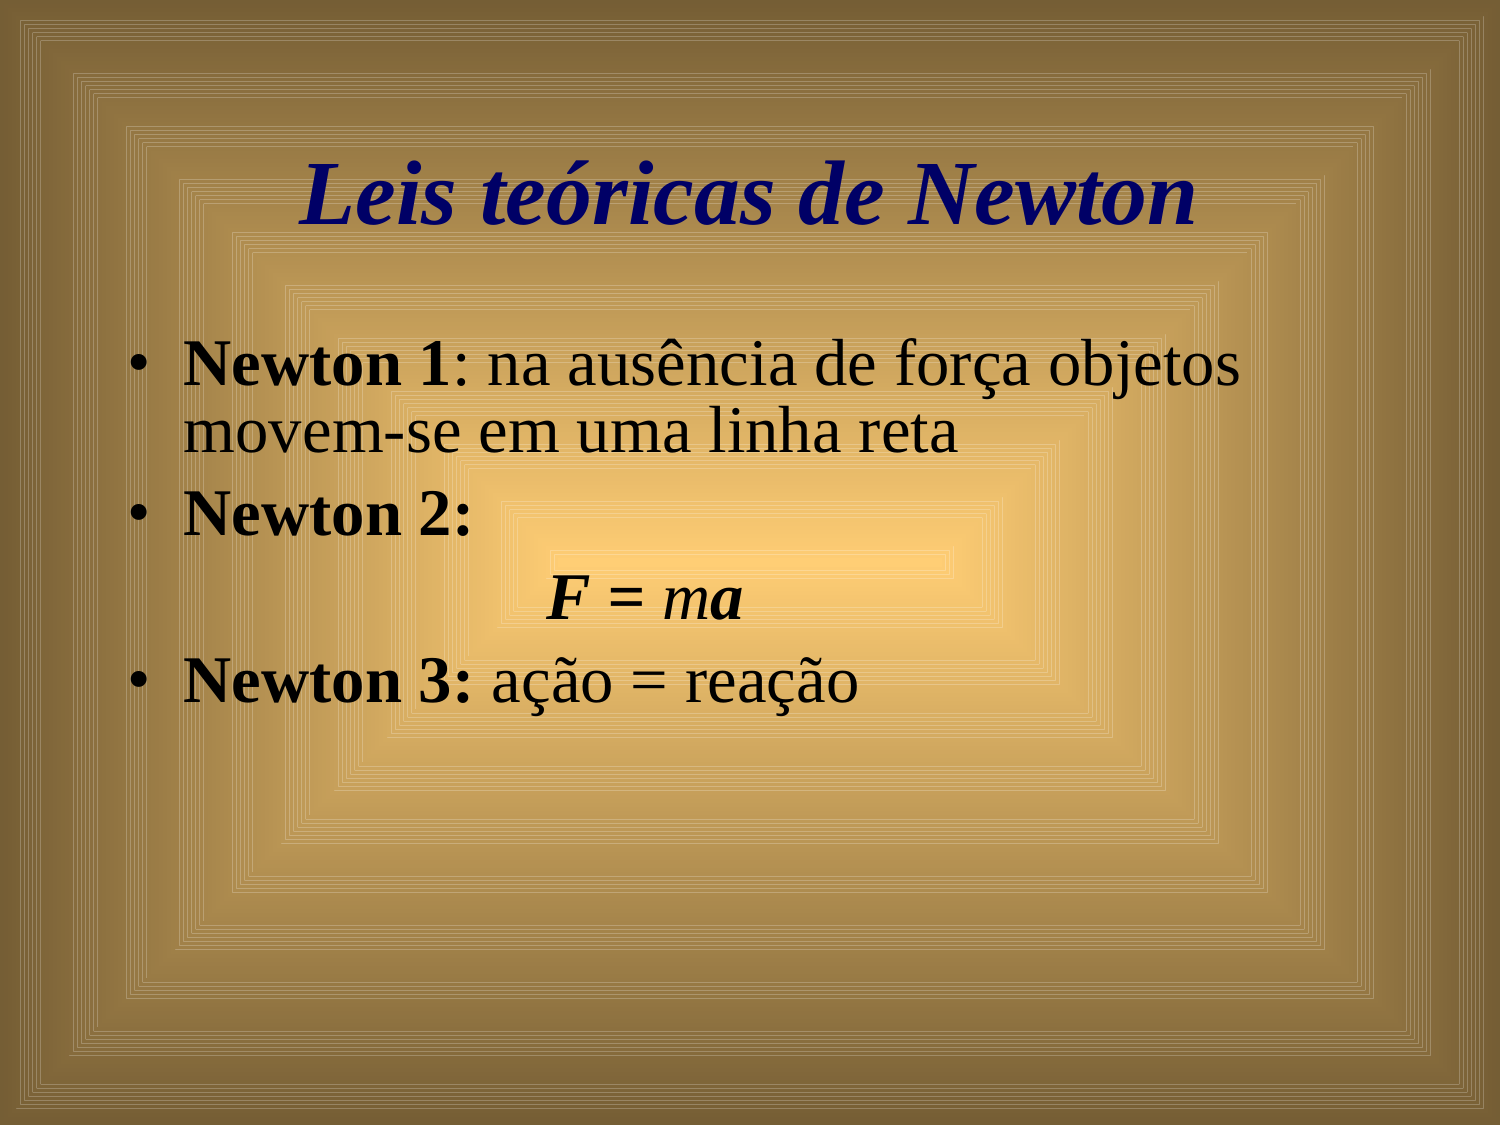

# Leis teóricas de Newton
Newton 1: na ausência de força objetos movem-se em uma linha reta
Newton 2:
 F = ma
Newton 3: ação = reação